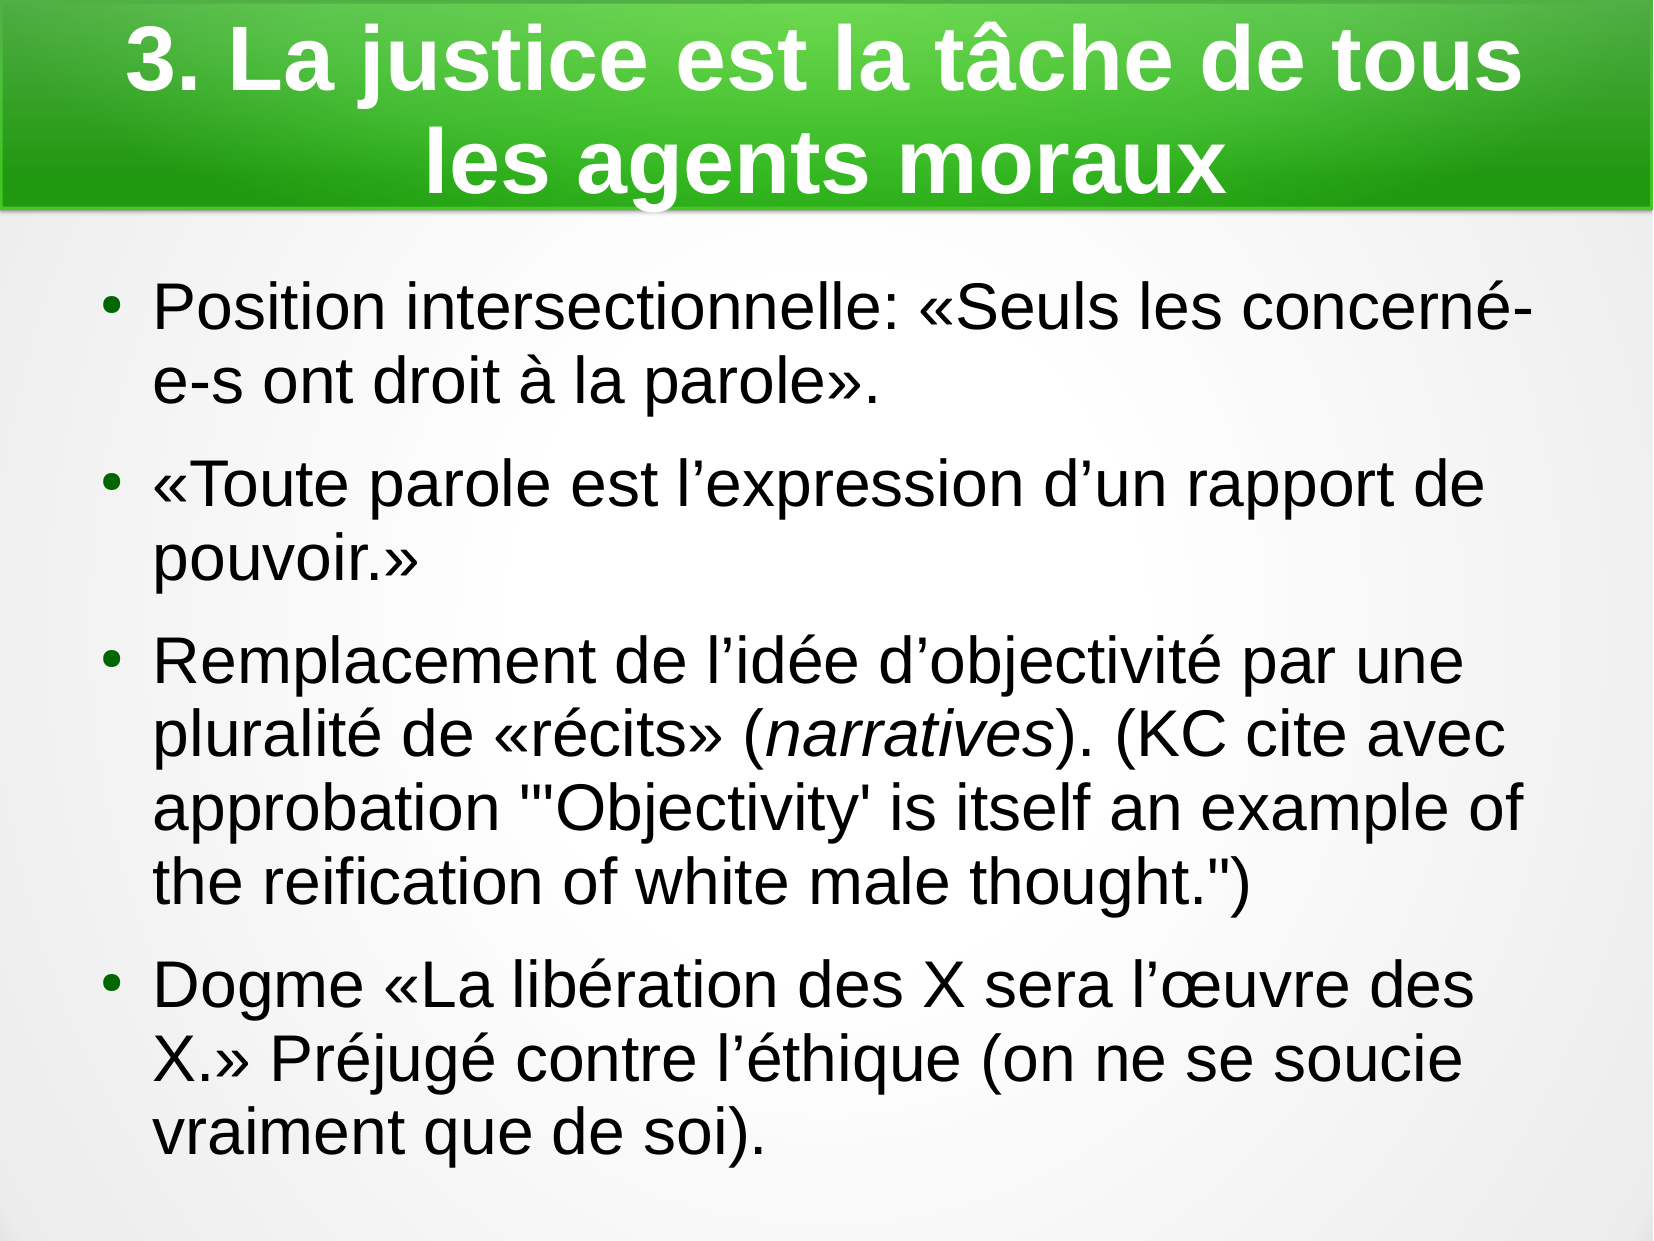

# 3. La justice est la tâche de tous les agents moraux
Position intersectionnelle: «Seuls les concerné-e-s ont droit à la parole».
«Toute parole est l’expression d’un rapport de pouvoir.»
Remplacement de l’idée d’objectivité par une pluralité de «récits» (narratives). (KC cite avec approbation "'Objectivity' is itself an example of the reification of white male thought.")
Dogme «La libération des X sera l’œuvre des X.» Préjugé contre l’éthique (on ne se soucie vraiment que de soi).